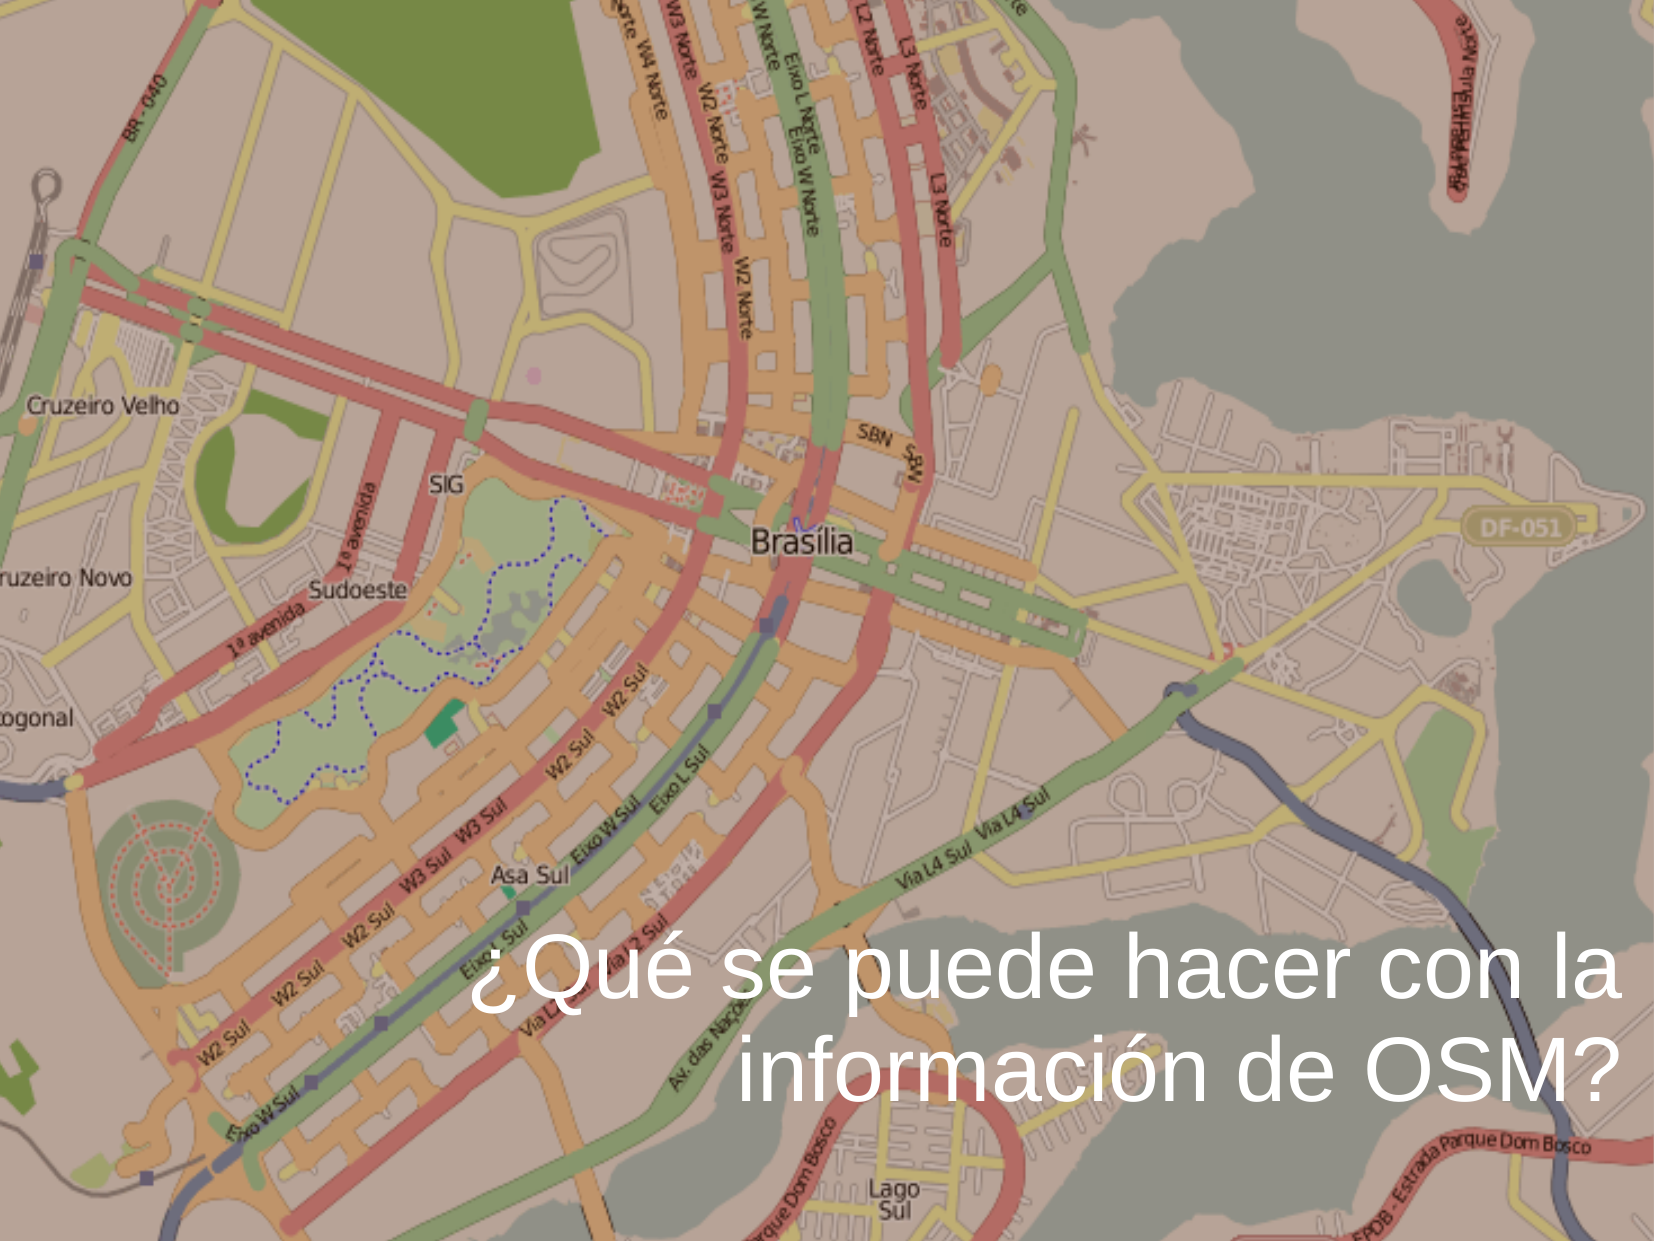

# ¿Qué se puede hacer con la información de OSM?